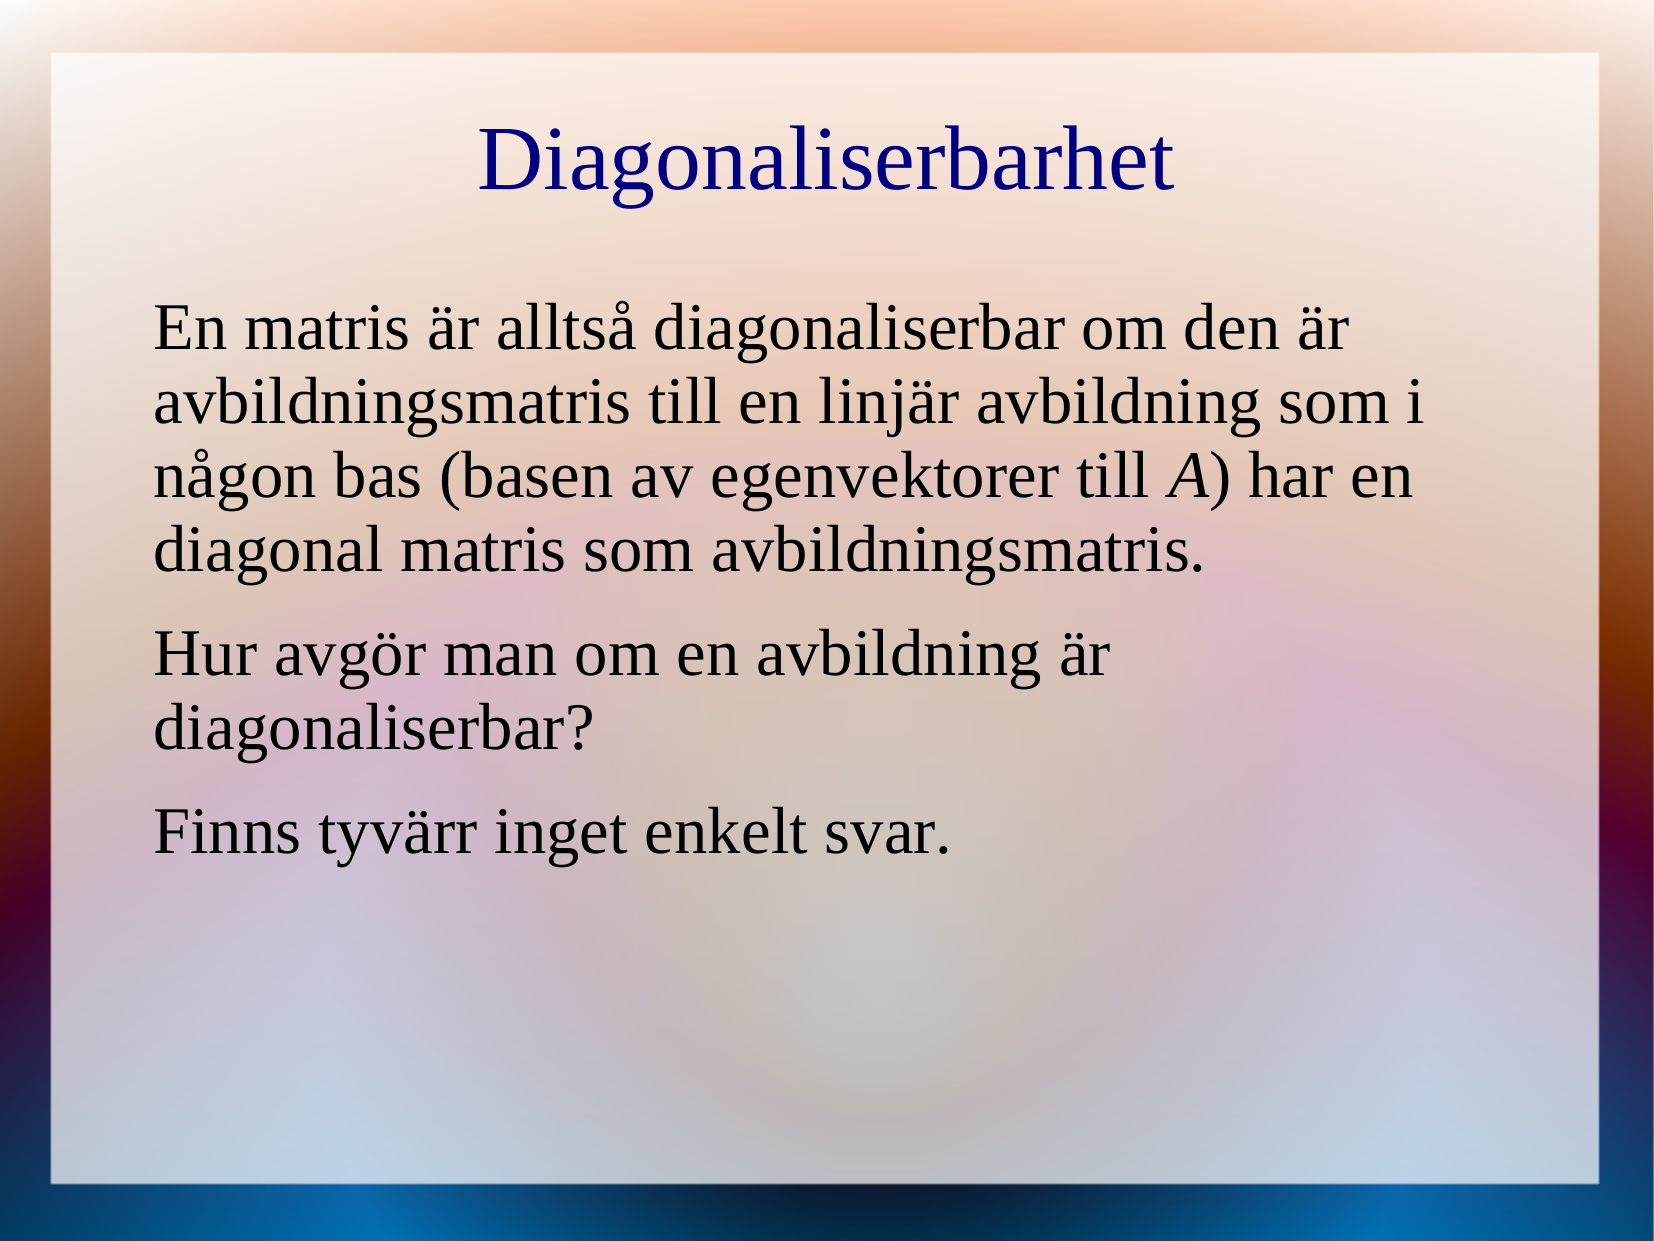

# Diagonaliserbarhet
En matris är alltså diagonaliserbar om den är avbildningsmatris till en linjär avbildning som i någon bas (basen av egenvektorer till A) har en diagonal matris som avbildningsmatris.
Hur avgör man om en avbildning är diagonaliserbar?
Finns tyvärr inget enkelt svar.